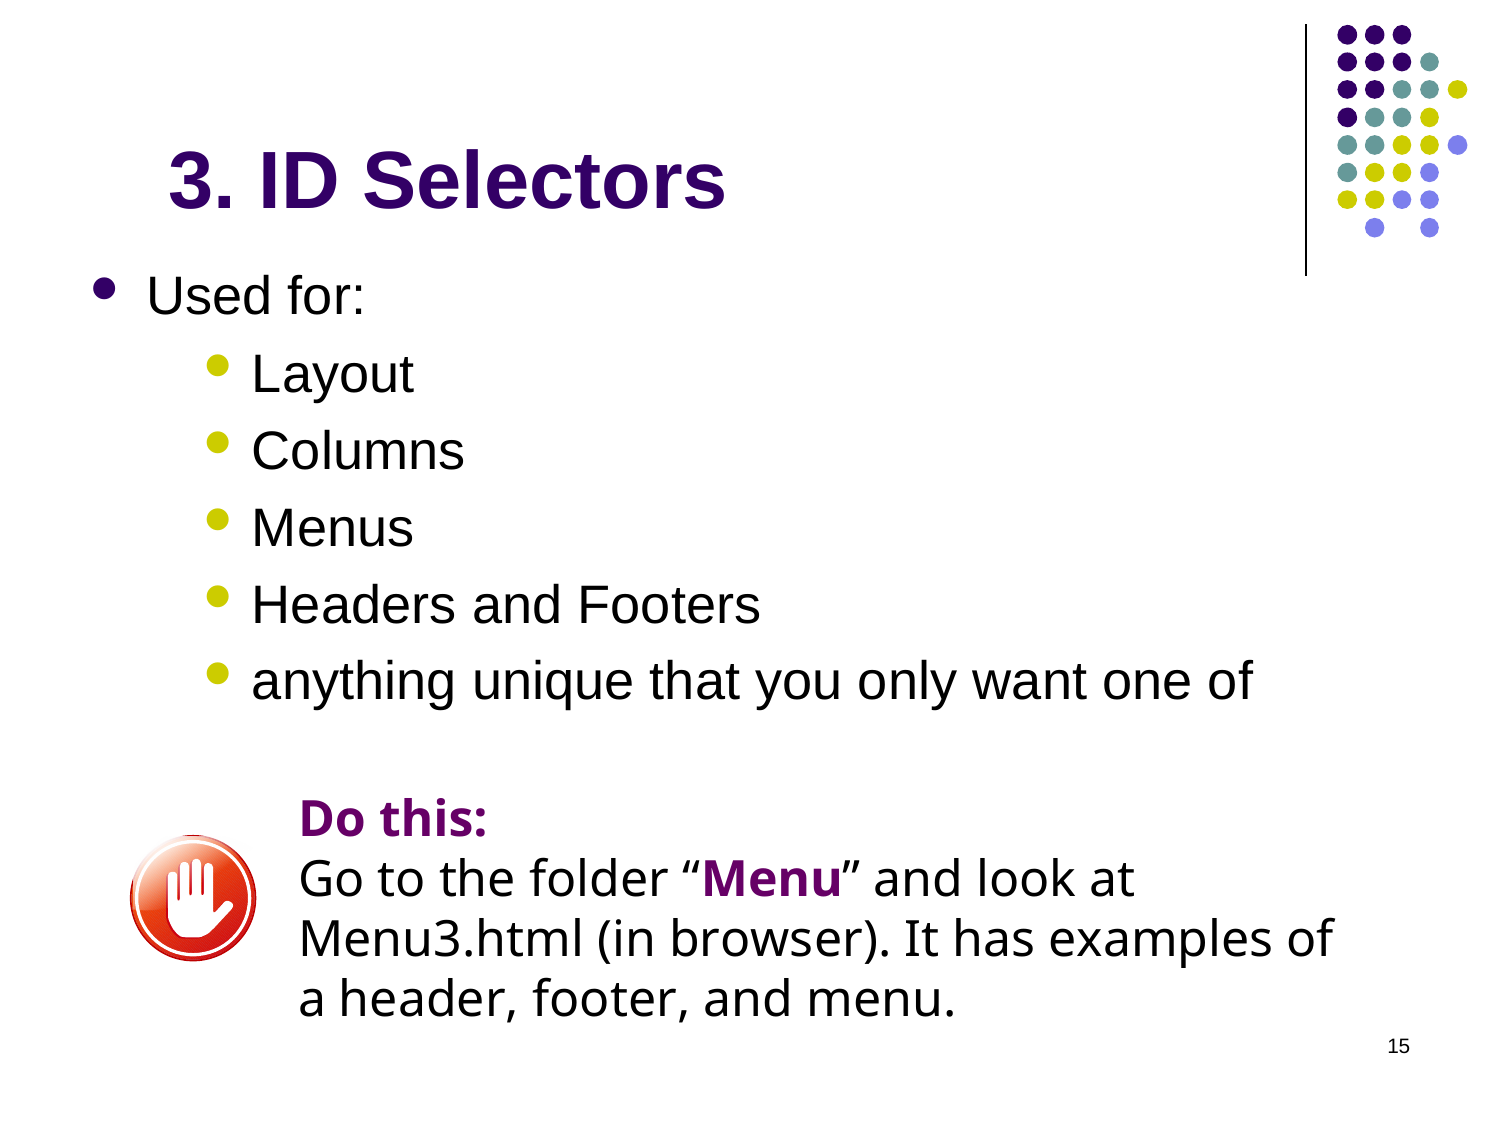

# 3. ID Selectors
Used for:
Layout
Columns
Menus
Headers and Footers
anything unique that you only want one of
Do this:
Go to the folder “Menu” and look at Menu3.html (in browser). It has examples of a header, footer, and menu.